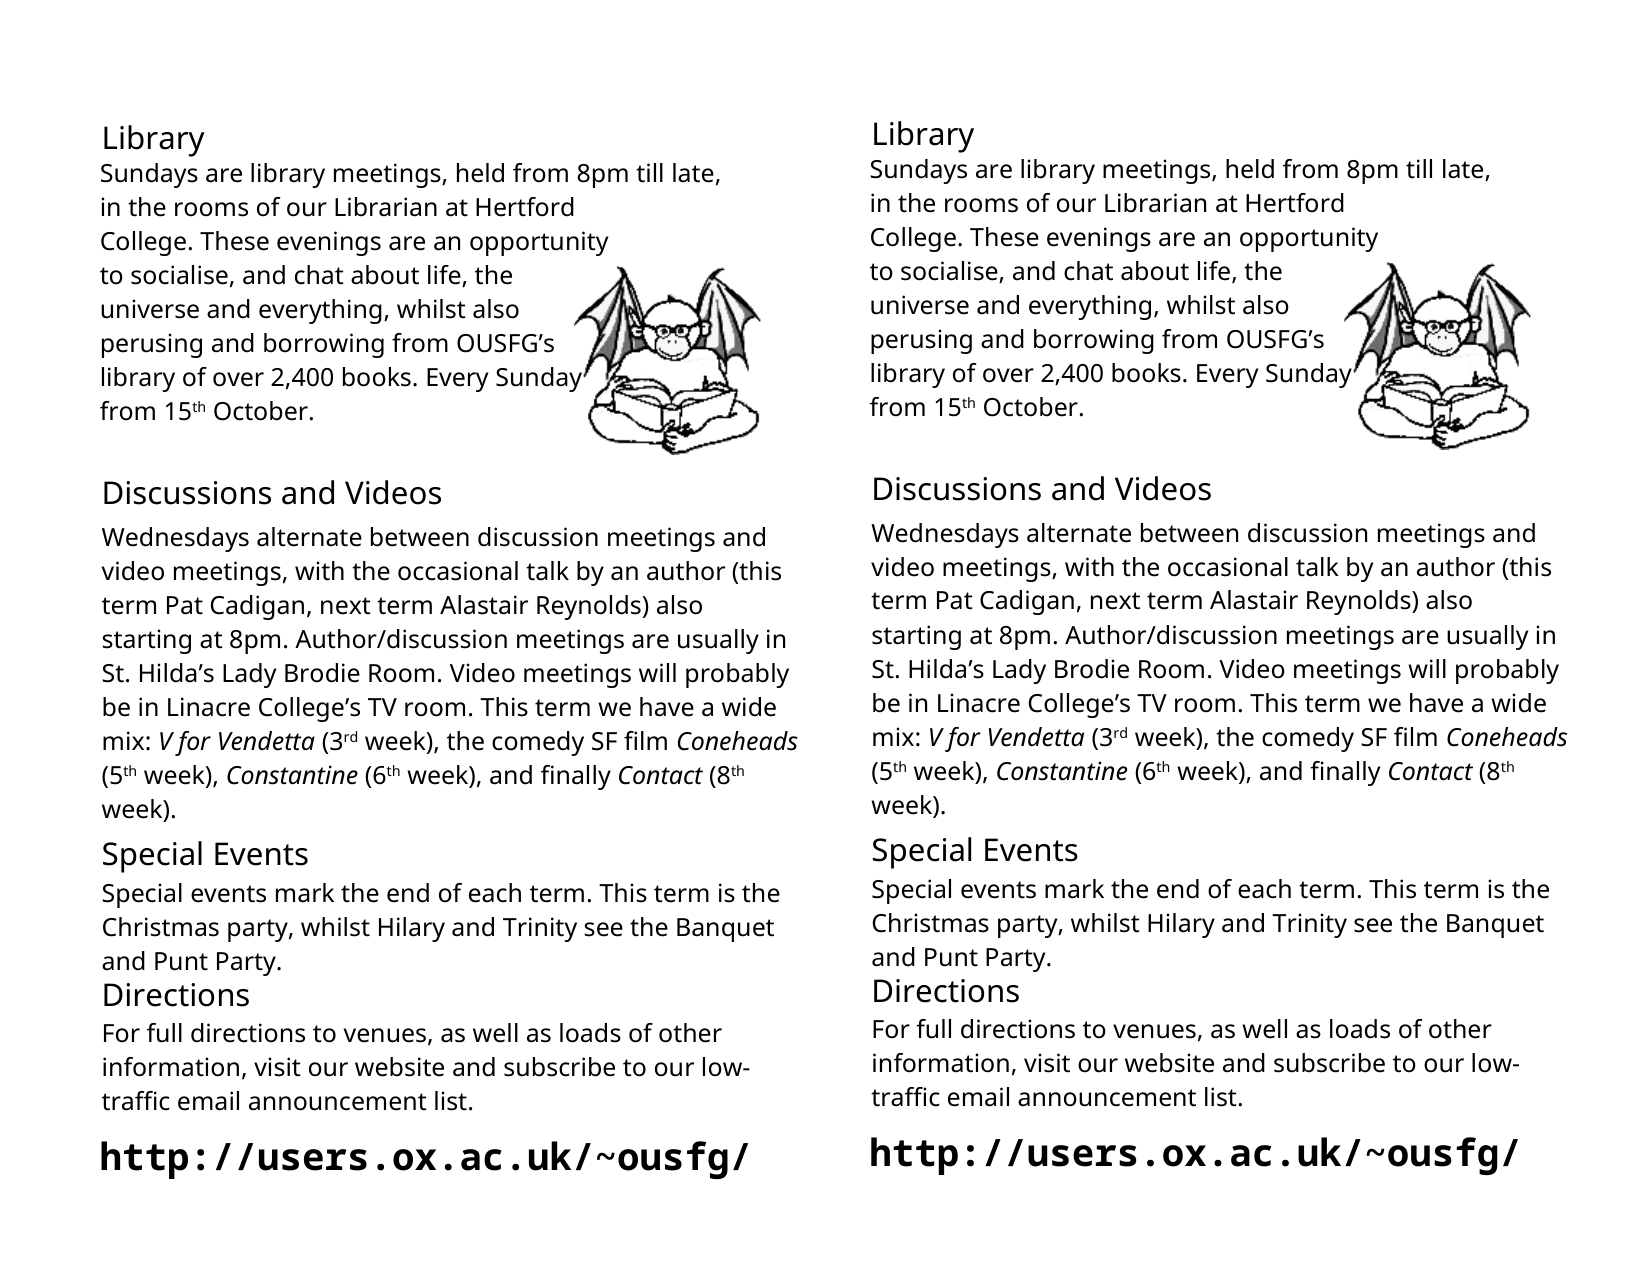

Library
Sundays are library meetings, held from 8pm till late,
in the rooms of our Librarian at Hertford
College. These evenings are an opportunity
to socialise, and chat about life, the
universe and everything, whilst also
perusing and borrowing from OUSFG’s
library of over 2,400 books. Every Sunday
from 15th October.
Discussions and Videos
Wednesdays alternate between discussion meetings and video meetings, with the occasional talk by an author (this term Pat Cadigan, next term Alastair Reynolds) also starting at 8pm. Author/discussion meetings are usually in St. Hilda’s Lady Brodie Room. Video meetings will probably be in Linacre College’s TV room. This term we have a wide mix: V for Vendetta (3rd week), the comedy SF film Coneheads (5th week), Constantine (6th week), and finally Contact (8th week).
Special Events
Special events mark the end of each term. This term is the Christmas party, whilst Hilary and Trinity see the Banquet and Punt Party.
Directions
For full directions to venues, as well as loads of other information, visit our website and subscribe to our low-traffic email announcement list.
http://users.ox.ac.uk/~ousfg/
Library
Sundays are library meetings, held from 8pm till late,
in the rooms of our Librarian at Hertford
College. These evenings are an opportunity
to socialise, and chat about life, the
universe and everything, whilst also
perusing and borrowing from OUSFG’s
library of over 2,400 books. Every Sunday
from 15th October.
Discussions and Videos
Wednesdays alternate between discussion meetings and video meetings, with the occasional talk by an author (this term Pat Cadigan, next term Alastair Reynolds) also starting at 8pm. Author/discussion meetings are usually in St. Hilda’s Lady Brodie Room. Video meetings will probably be in Linacre College’s TV room. This term we have a wide mix: V for Vendetta (3rd week), the comedy SF film Coneheads (5th week), Constantine (6th week), and finally Contact (8th week).
Special Events
Special events mark the end of each term. This term is the Christmas party, whilst Hilary and Trinity see the Banquet and Punt Party.
Directions
For full directions to venues, as well as loads of other information, visit our website and subscribe to our low-traffic email announcement list.
http://users.ox.ac.uk/~ousfg/